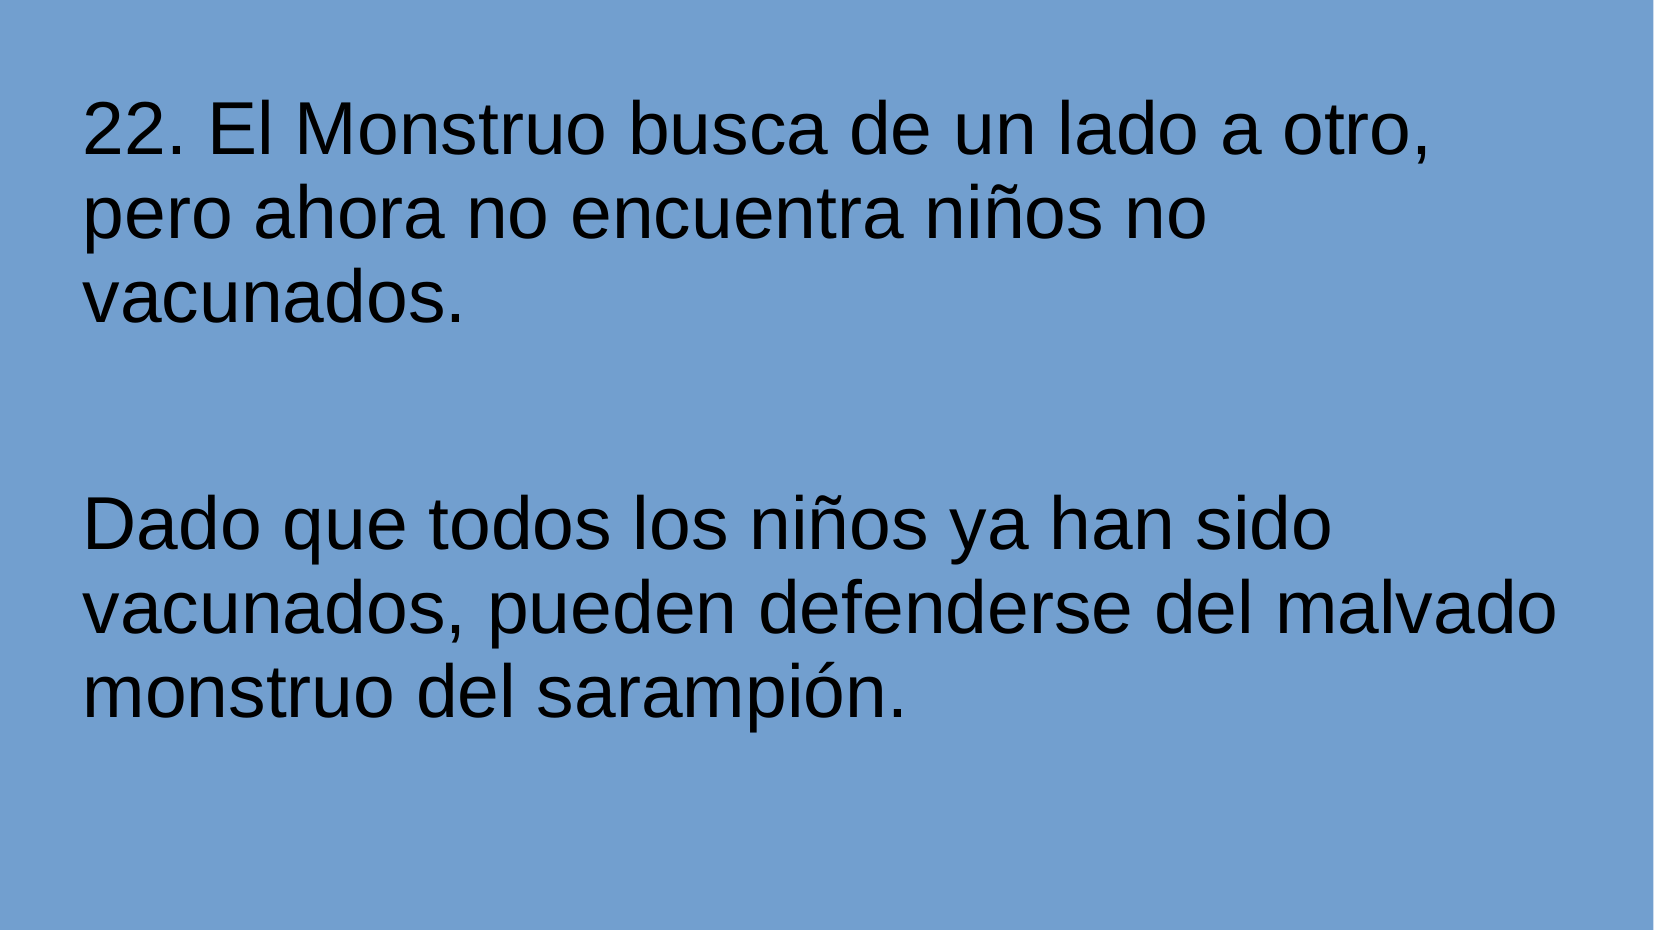

# 22. El Monstruo busca de un lado a otro, pero ahora no encuentra niños no vacunados.
Dado que todos los niños ya han sido vacunados, pueden defenderse del malvado monstruo del sarampión.